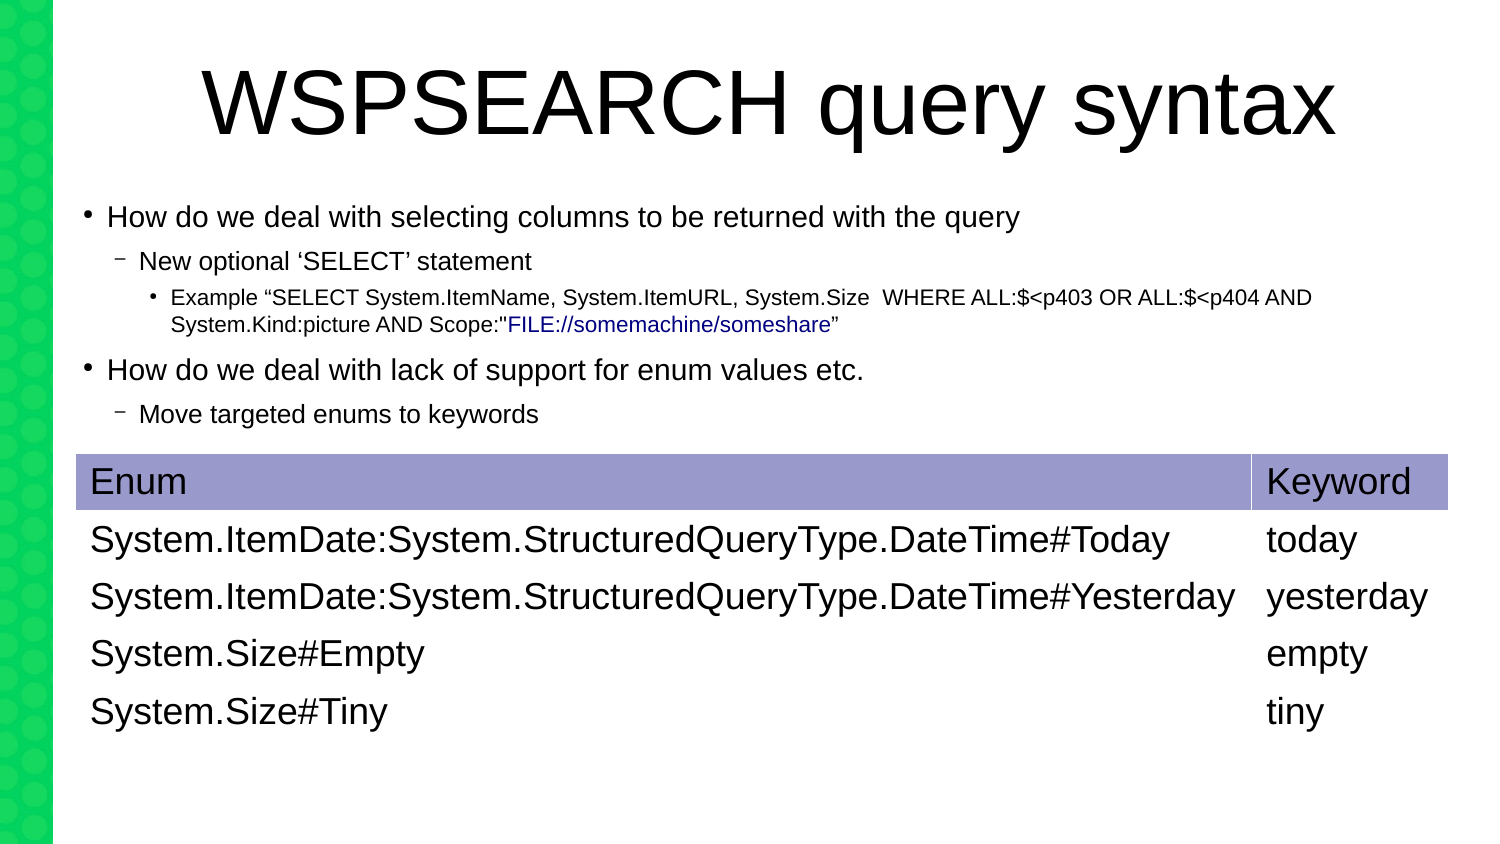

WSPSEARCH query syntax
# How do we deal with selecting columns to be returned with the query
New optional ‘SELECT’ statement
Example “SELECT System.ItemName, System.ItemURL, System.Size WHERE ALL:$<p403 OR ALL:$<p404 AND System.Kind:picture AND Scope:"FILE://somemachine/someshare”
How do we deal with lack of support for enum values etc.
Move targeted enums to keywords
| Enum | Keyword |
| --- | --- |
| System.ItemDate:System.StructuredQueryType.DateTime#Today | today |
| System.ItemDate:System.StructuredQueryType.DateTime#Yesterday | yesterday |
| System.Size#Empty | empty |
| System.Size#Tiny | tiny |